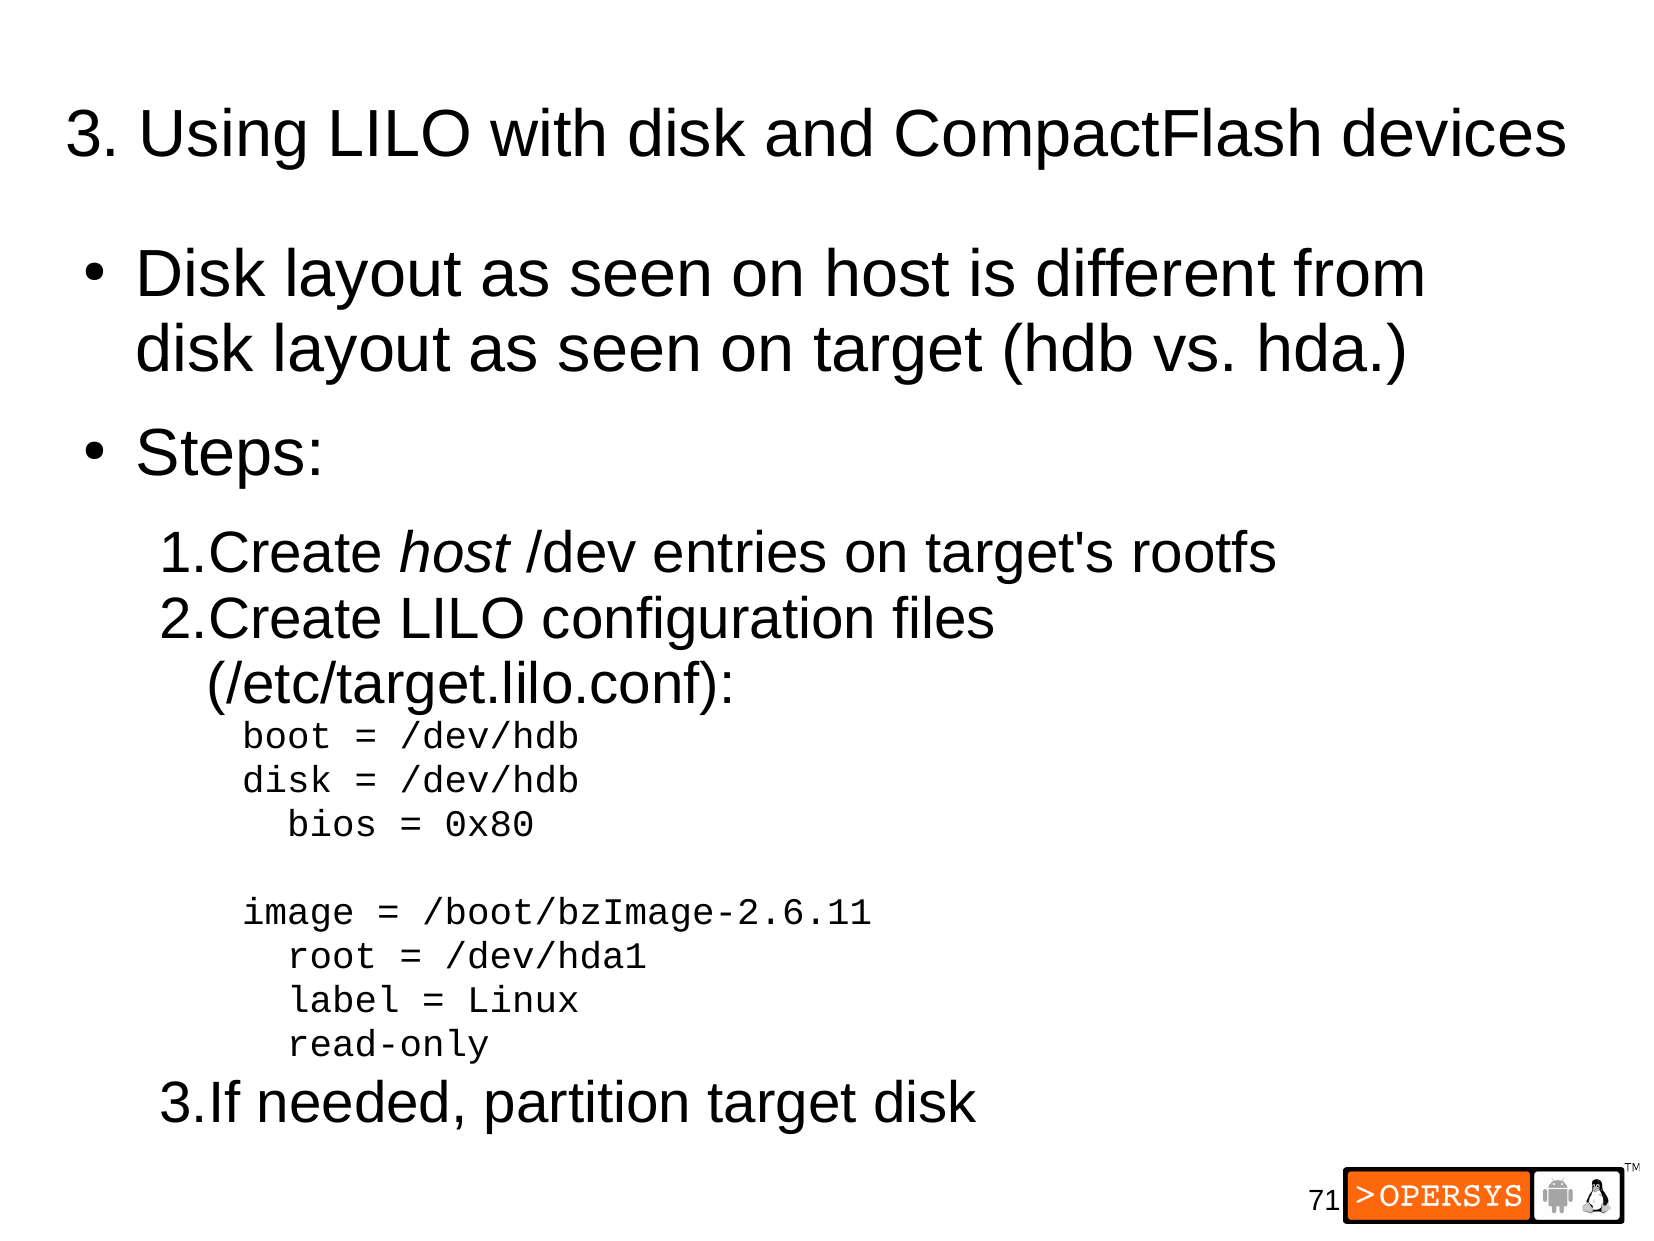

# 3. Using LILO with disk and CompactFlash devices
Disk layout as seen on host is different from disk layout as seen on target (hdb vs. hda.)
Steps:
Create host /dev entries on target's rootfs
Create LILO configuration files (/etc/target.lilo.conf):
boot = /dev/hdb
disk = /dev/hdb
 bios = 0x80
image = /boot/bzImage-2.6.11
 root = /dev/hda1
 label = Linux
 read-only
If needed, partition target disk